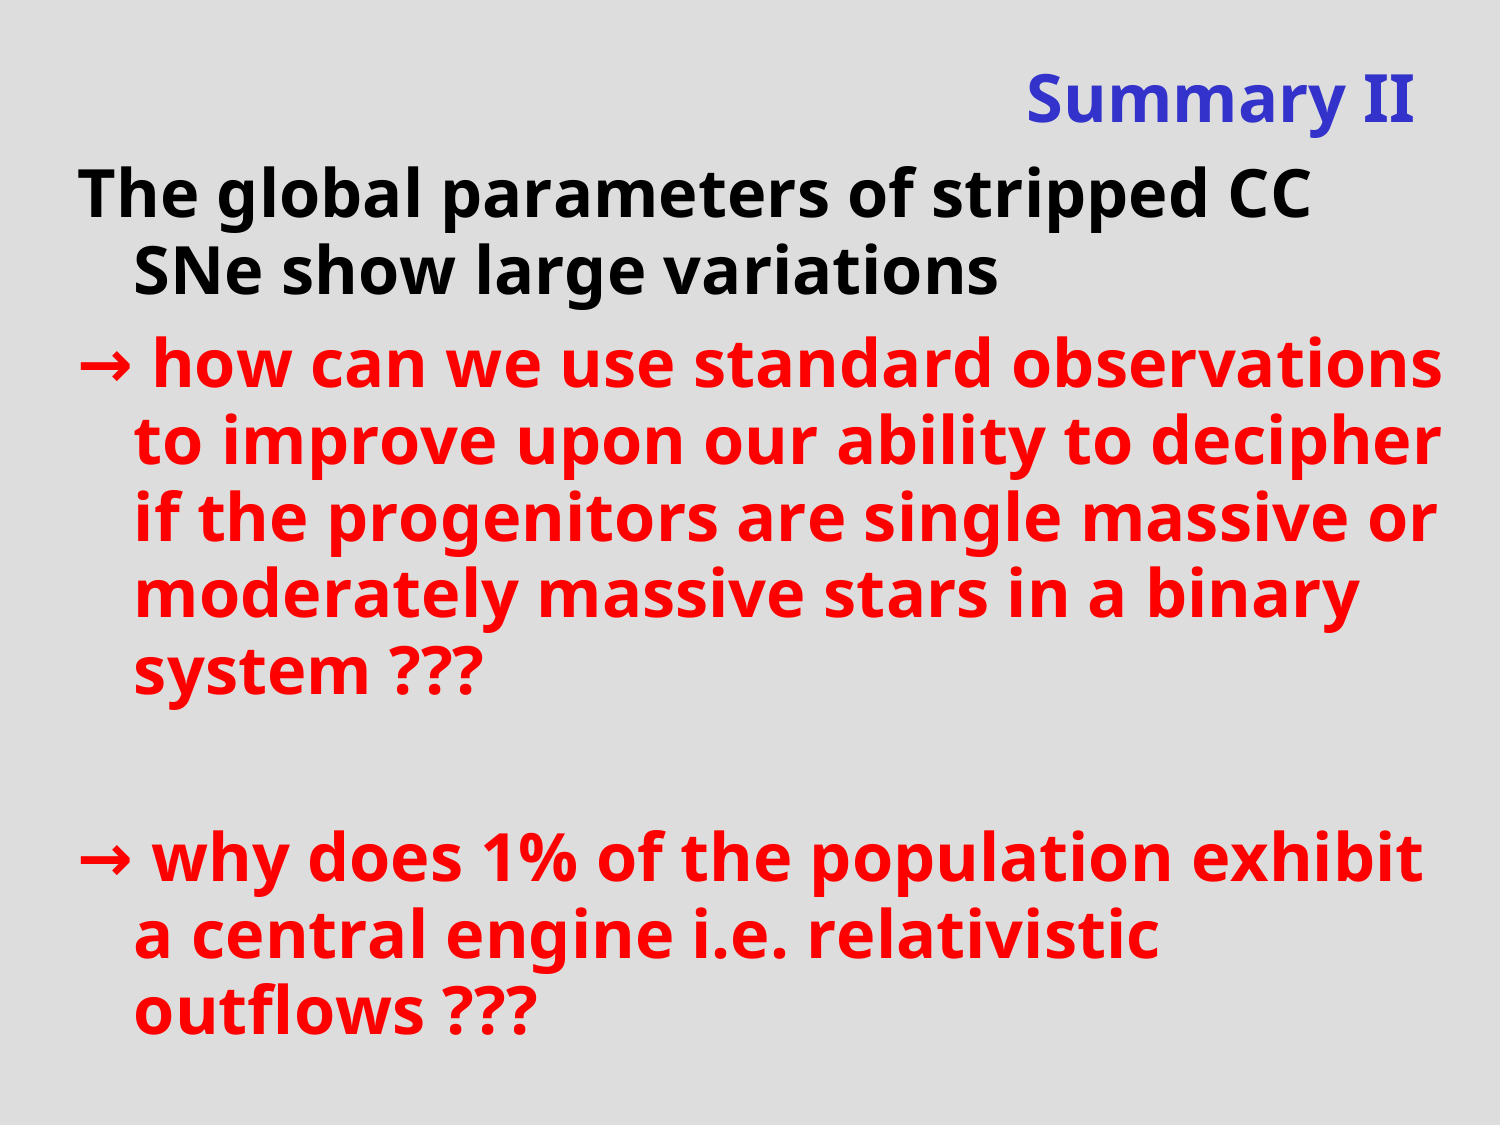

Summary II
The global parameters of stripped CC SNe show large variations
→ how can we use standard observations to improve upon our ability to decipher if the progenitors are single massive or moderately massive stars in a binary system ???
→ why does 1% of the population exhibit a central engine i.e. relativistic outflows ???